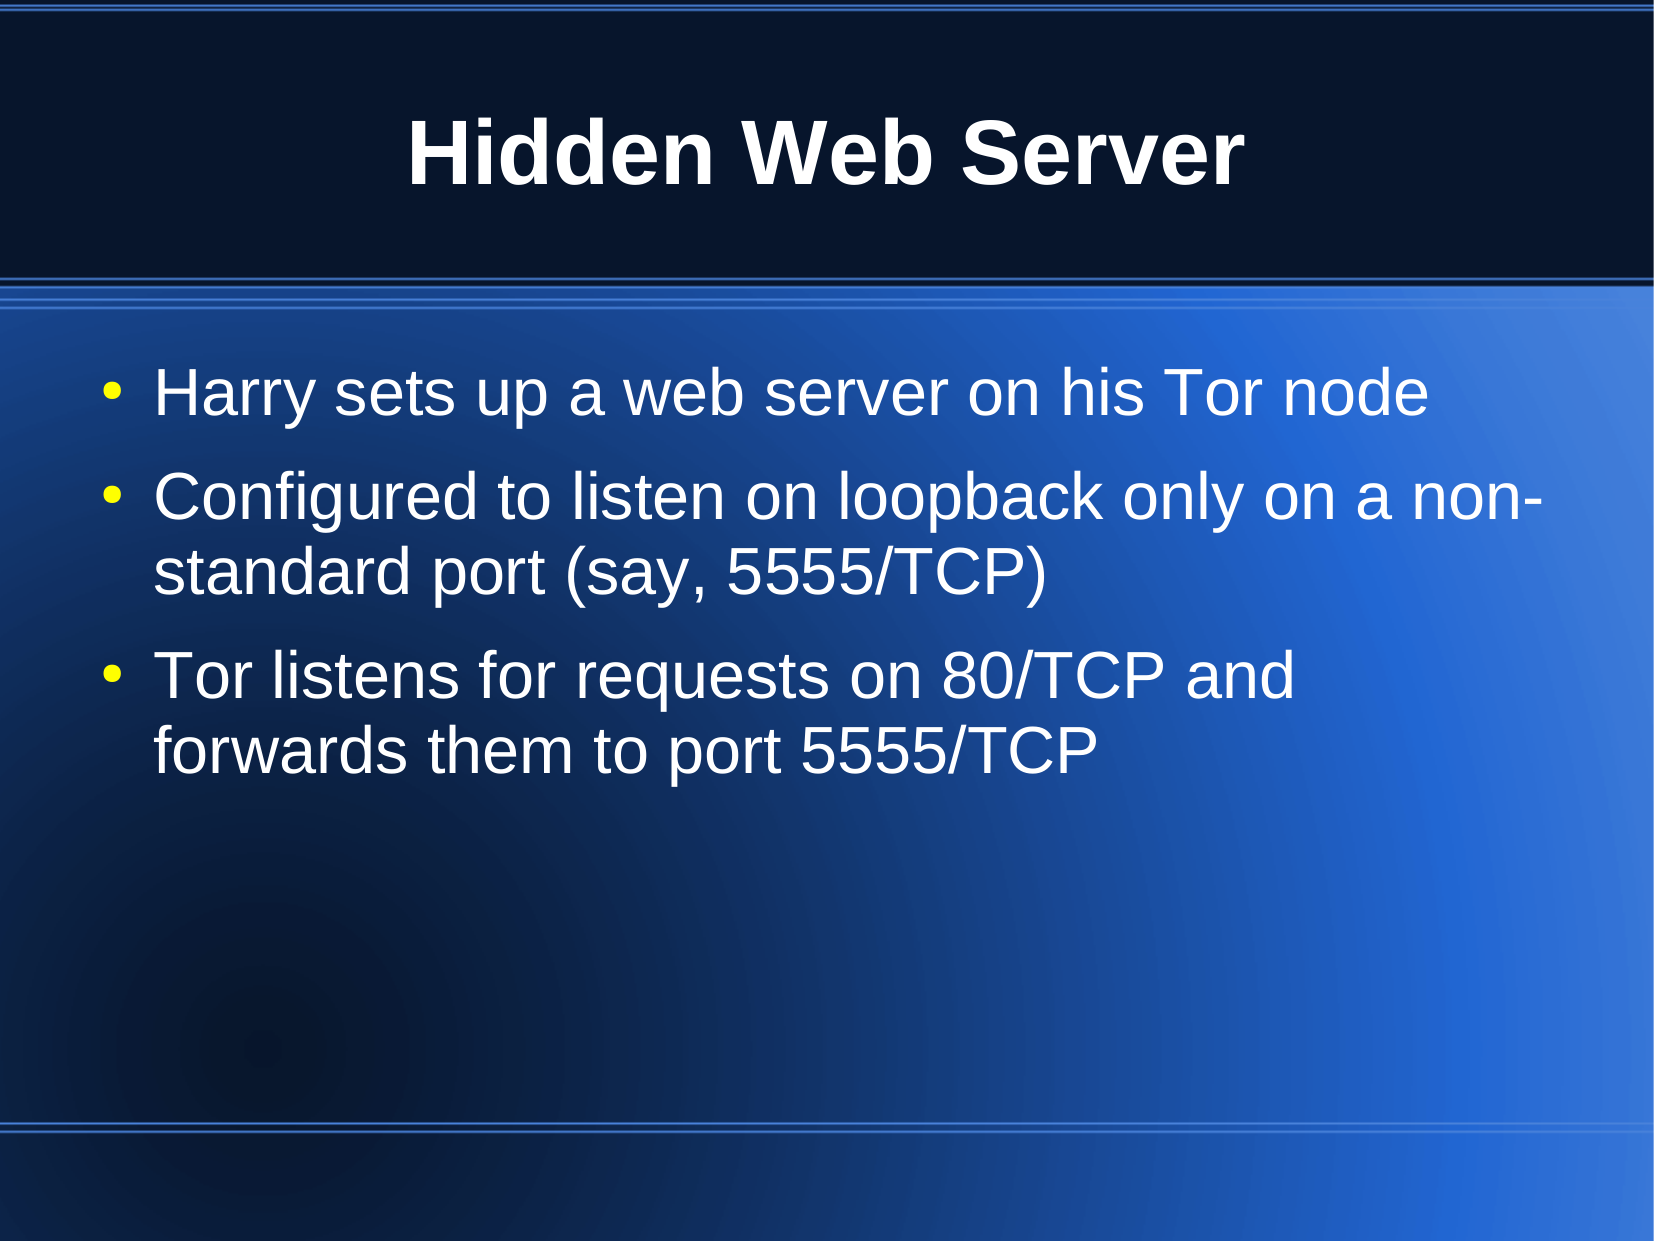

# Hidden Web Server
Harry sets up a web server on his Tor node
Configured to listen on loopback only on a non-standard port (say, 5555/TCP)
Tor listens for requests on 80/TCP and forwards them to port 5555/TCP